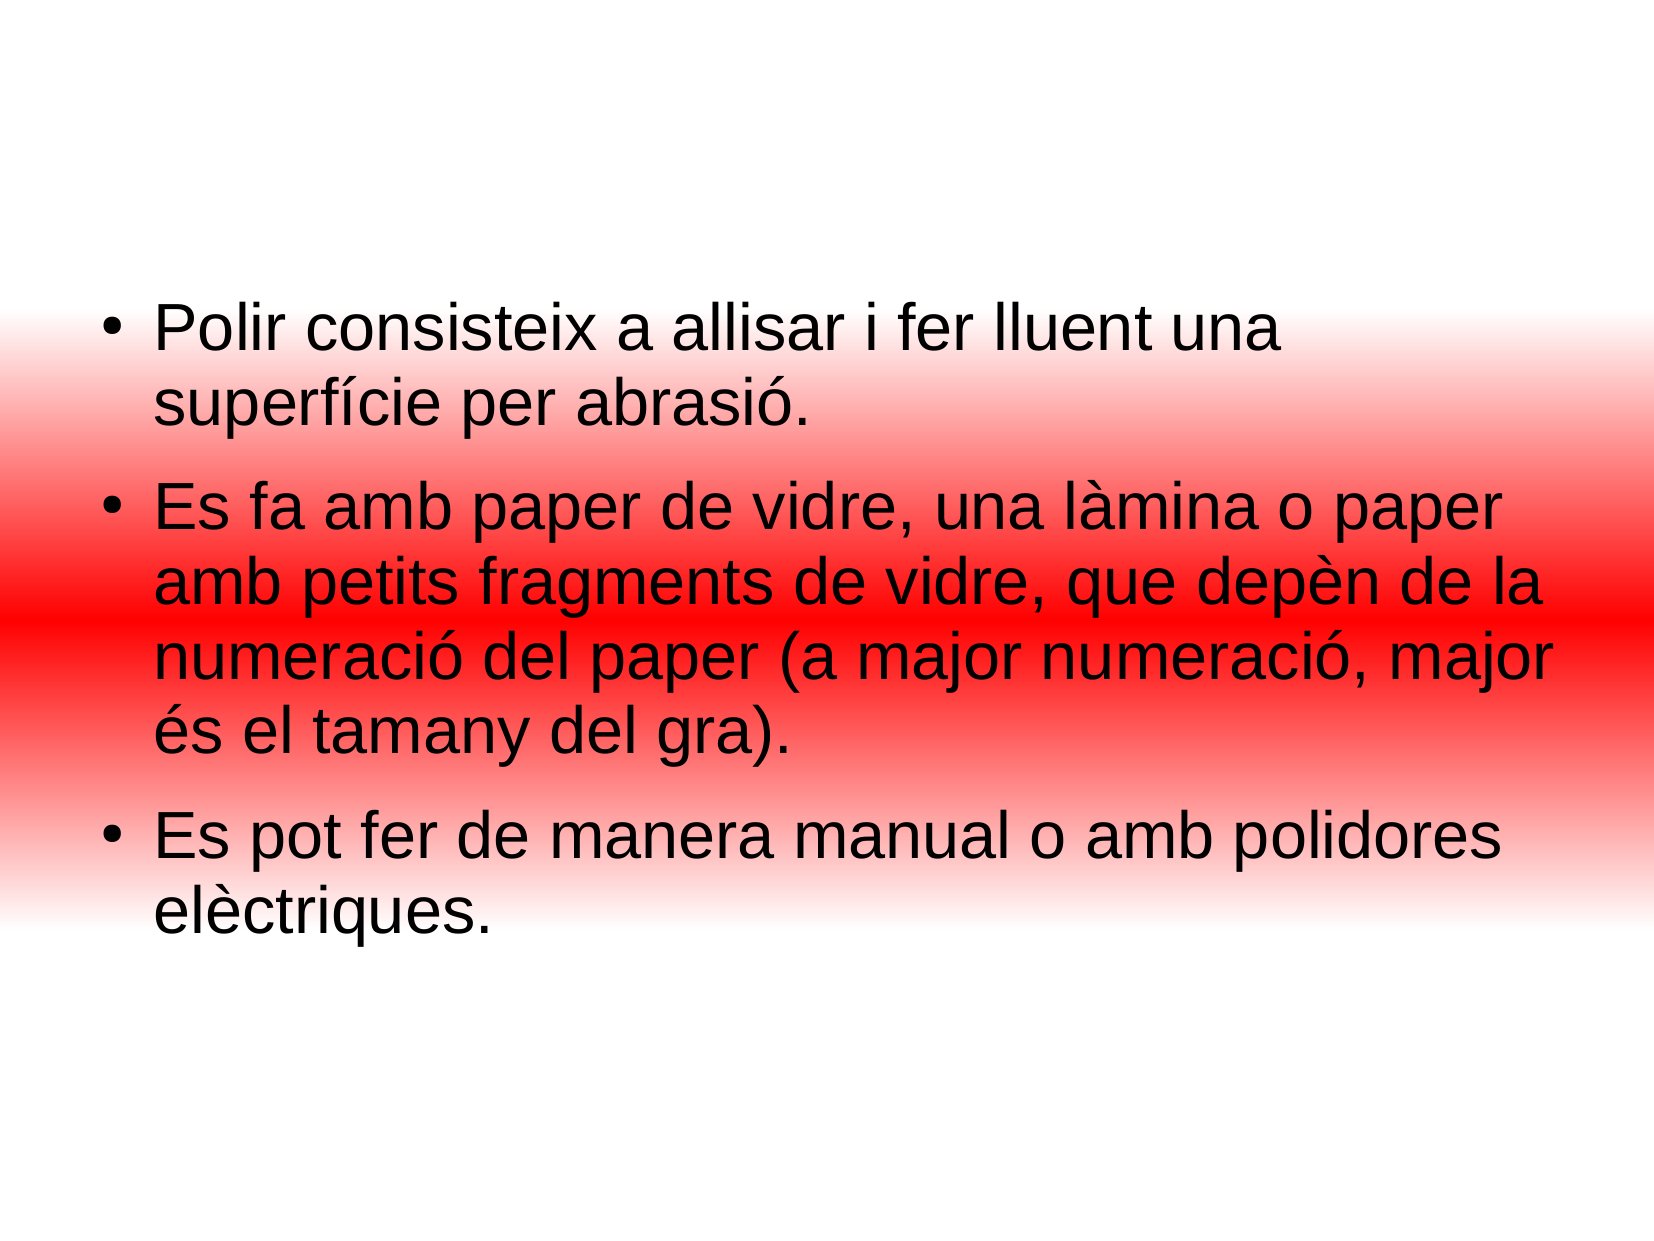

#
Polir consisteix a allisar i fer lluent una superfície per abrasió.
Es fa amb paper de vidre, una làmina o paper amb petits fragments de vidre, que depèn de la numeració del paper (a major numeració, major és el tamany del gra).
Es pot fer de manera manual o amb polidores elèctriques.